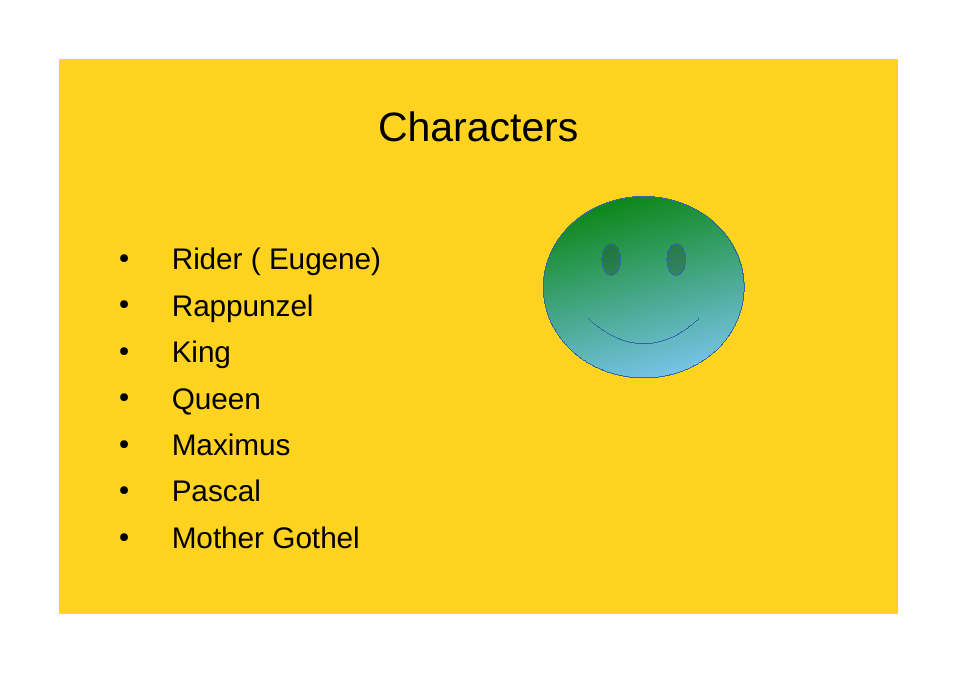

# Characters
Rider ( Eugene)
Rappunzel
King
Queen
Maximus
Pascal
Mother Gothel